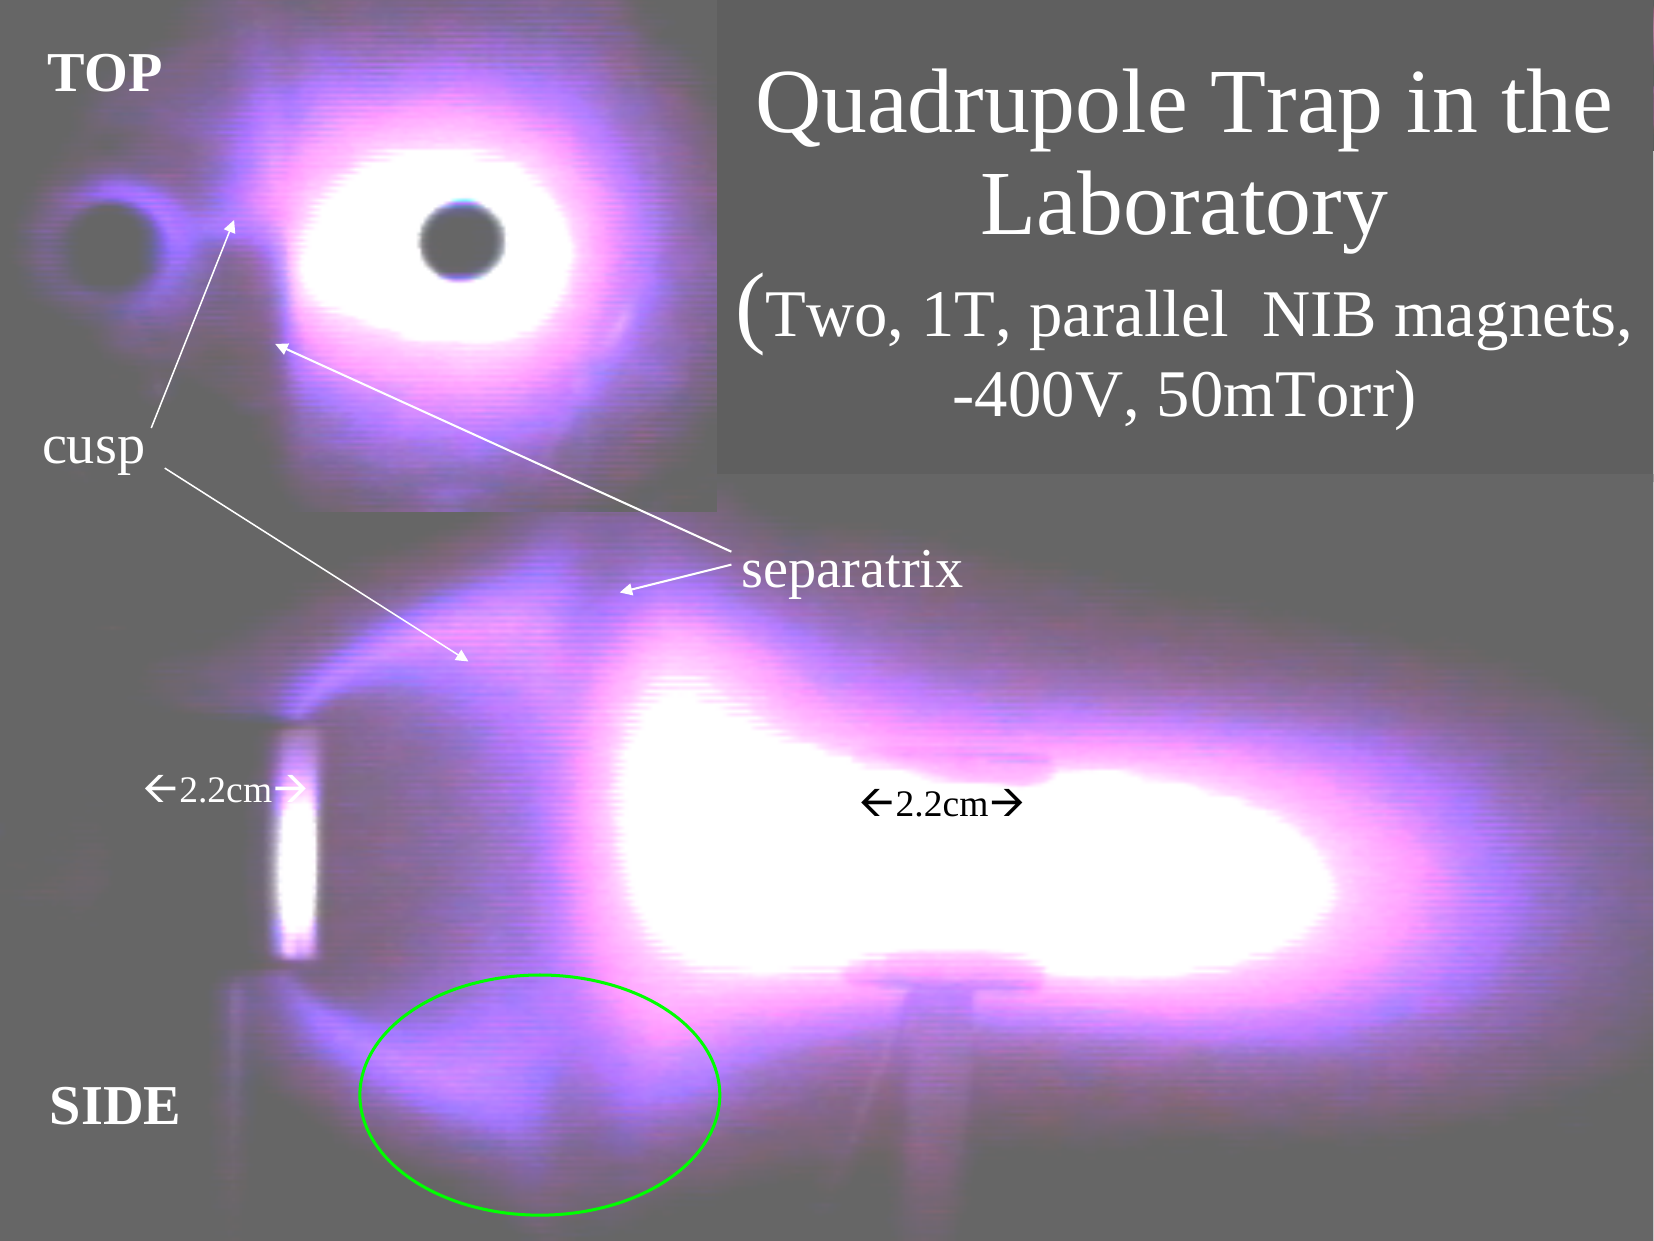

# Quadrupole Trap in the Laboratory (Two, 1T, parallel NIB magnets, -400V, 50mTorr)
TOP
cusp
separatrix
2.2cm
2.2cm
SIDE